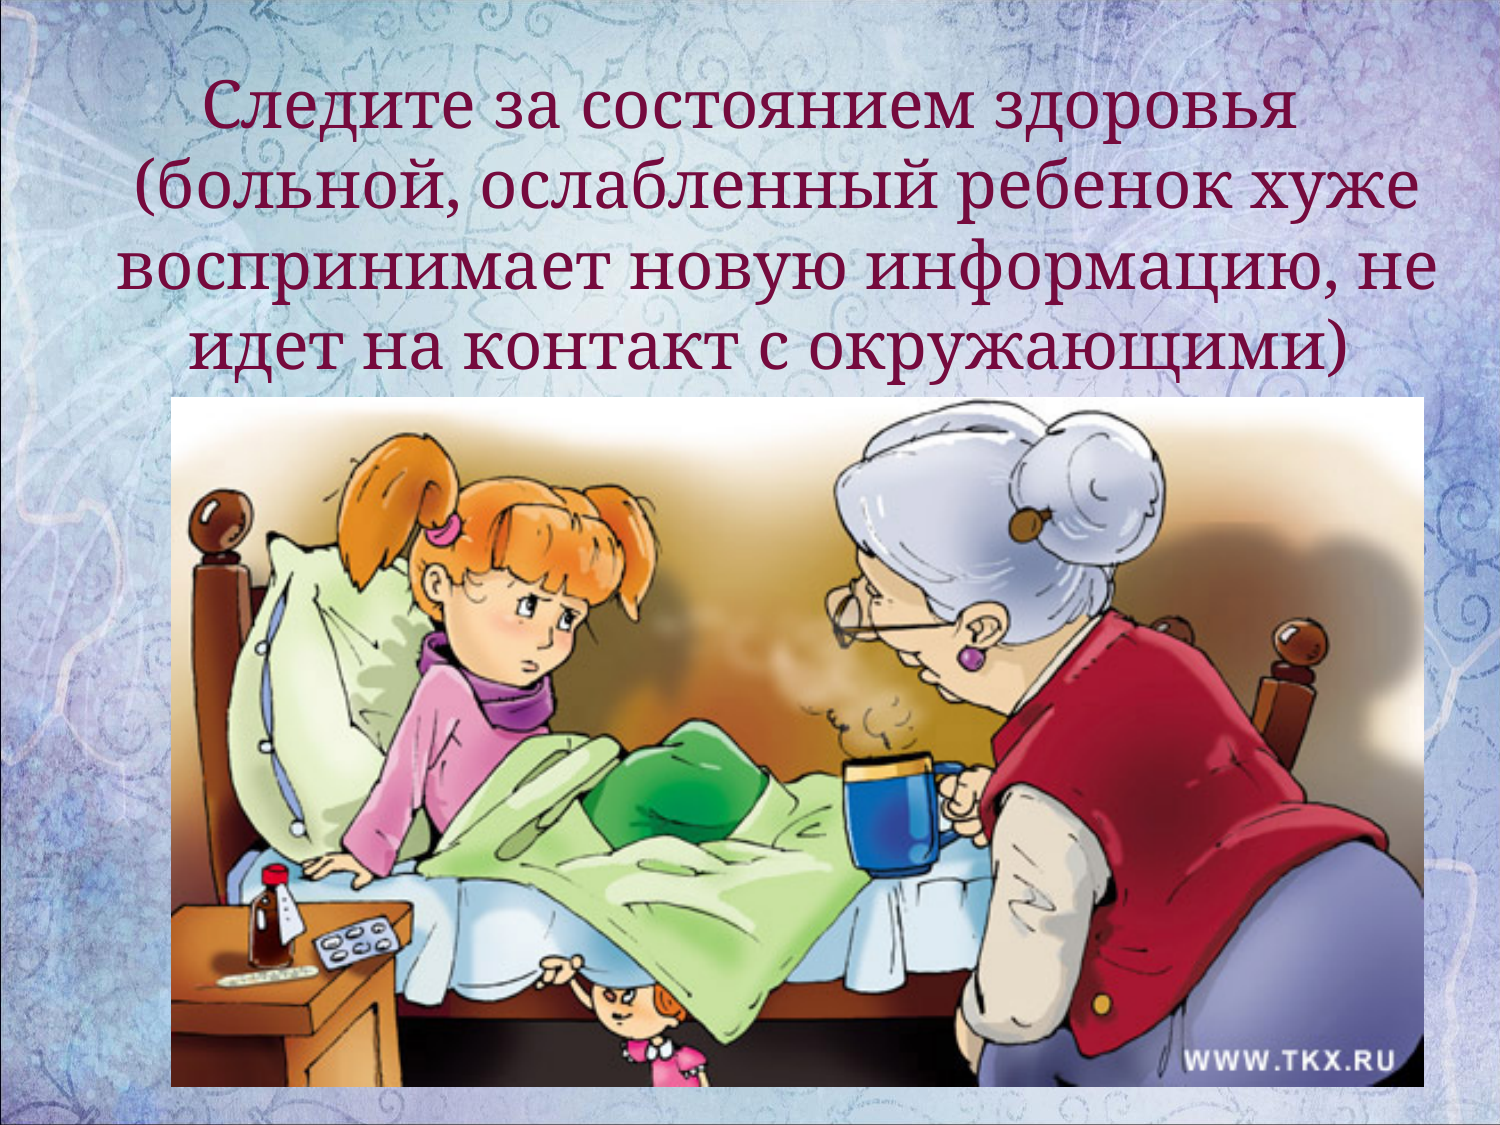

# Следите за состоянием здоровья (больной, ослабленный ребенок хуже воспринимает новую информацию, не идет на контакт с окружающими)